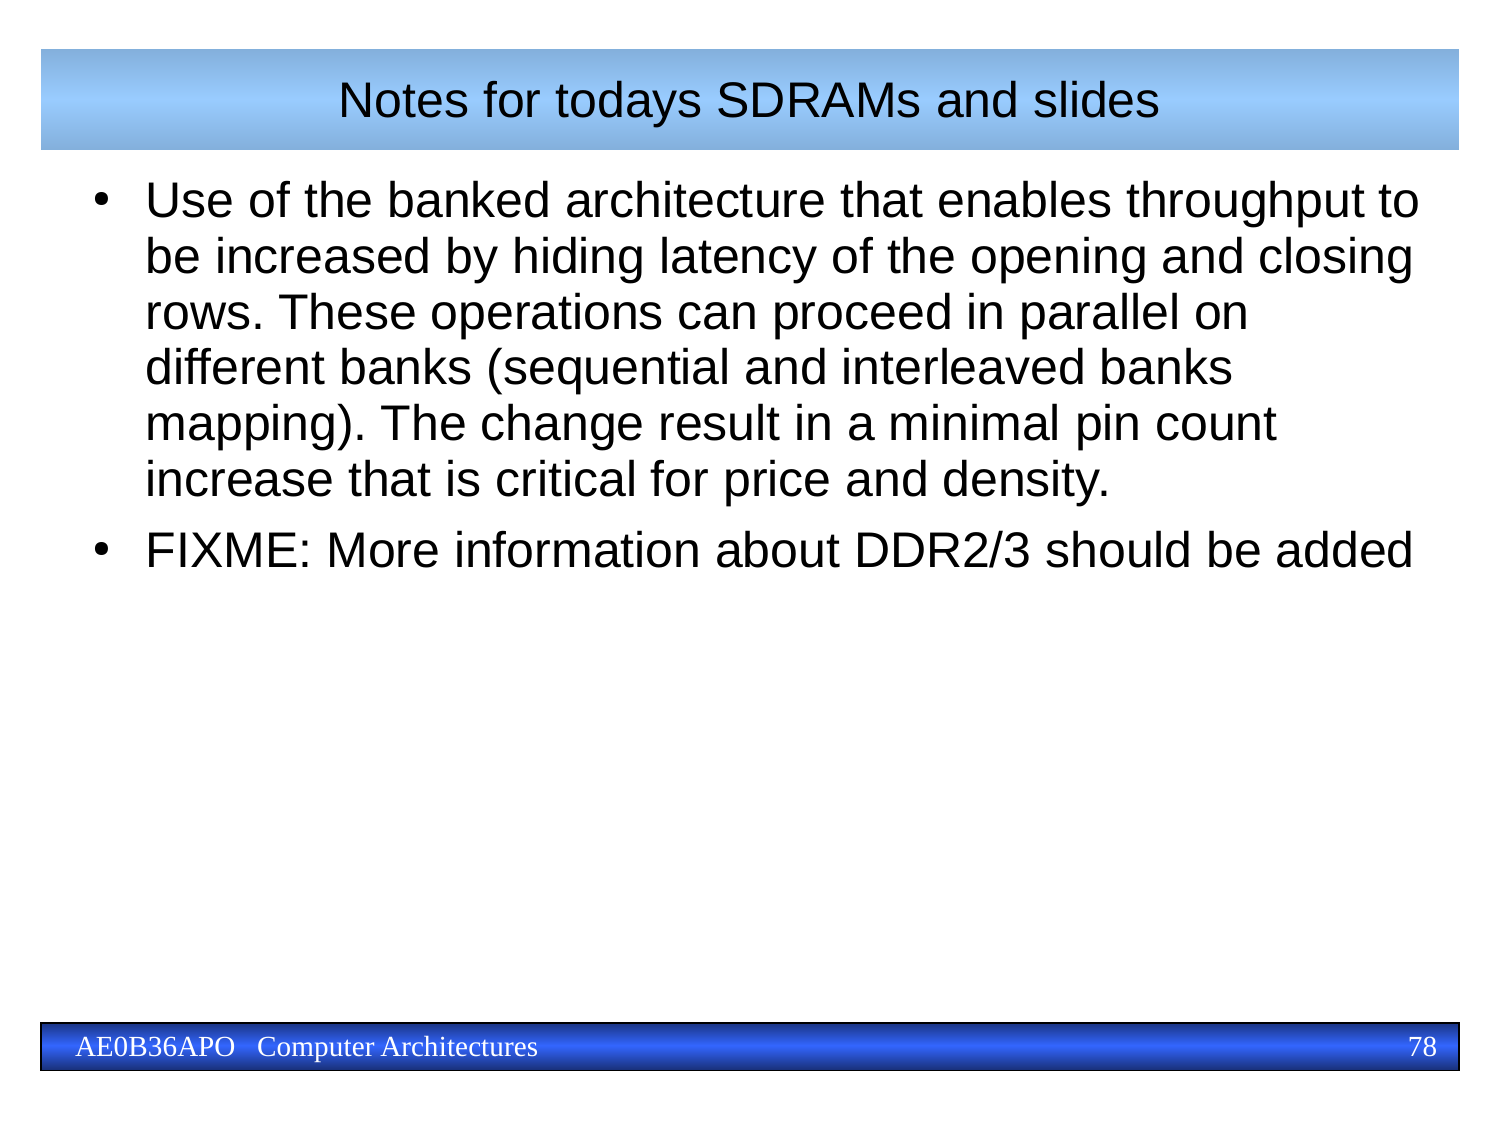

# Notes for todays SDRAMs and slides
Use of the banked architecture that enables throughput to be increased by hiding latency of the opening and closing rows. These operations can proceed in parallel on different banks (sequential and interleaved banks mapping). The change result in a minimal pin count increase that is critical for price and density.
FIXME: More information about DDR2/3 should be added
AE0B36APO Computer Architectures
78